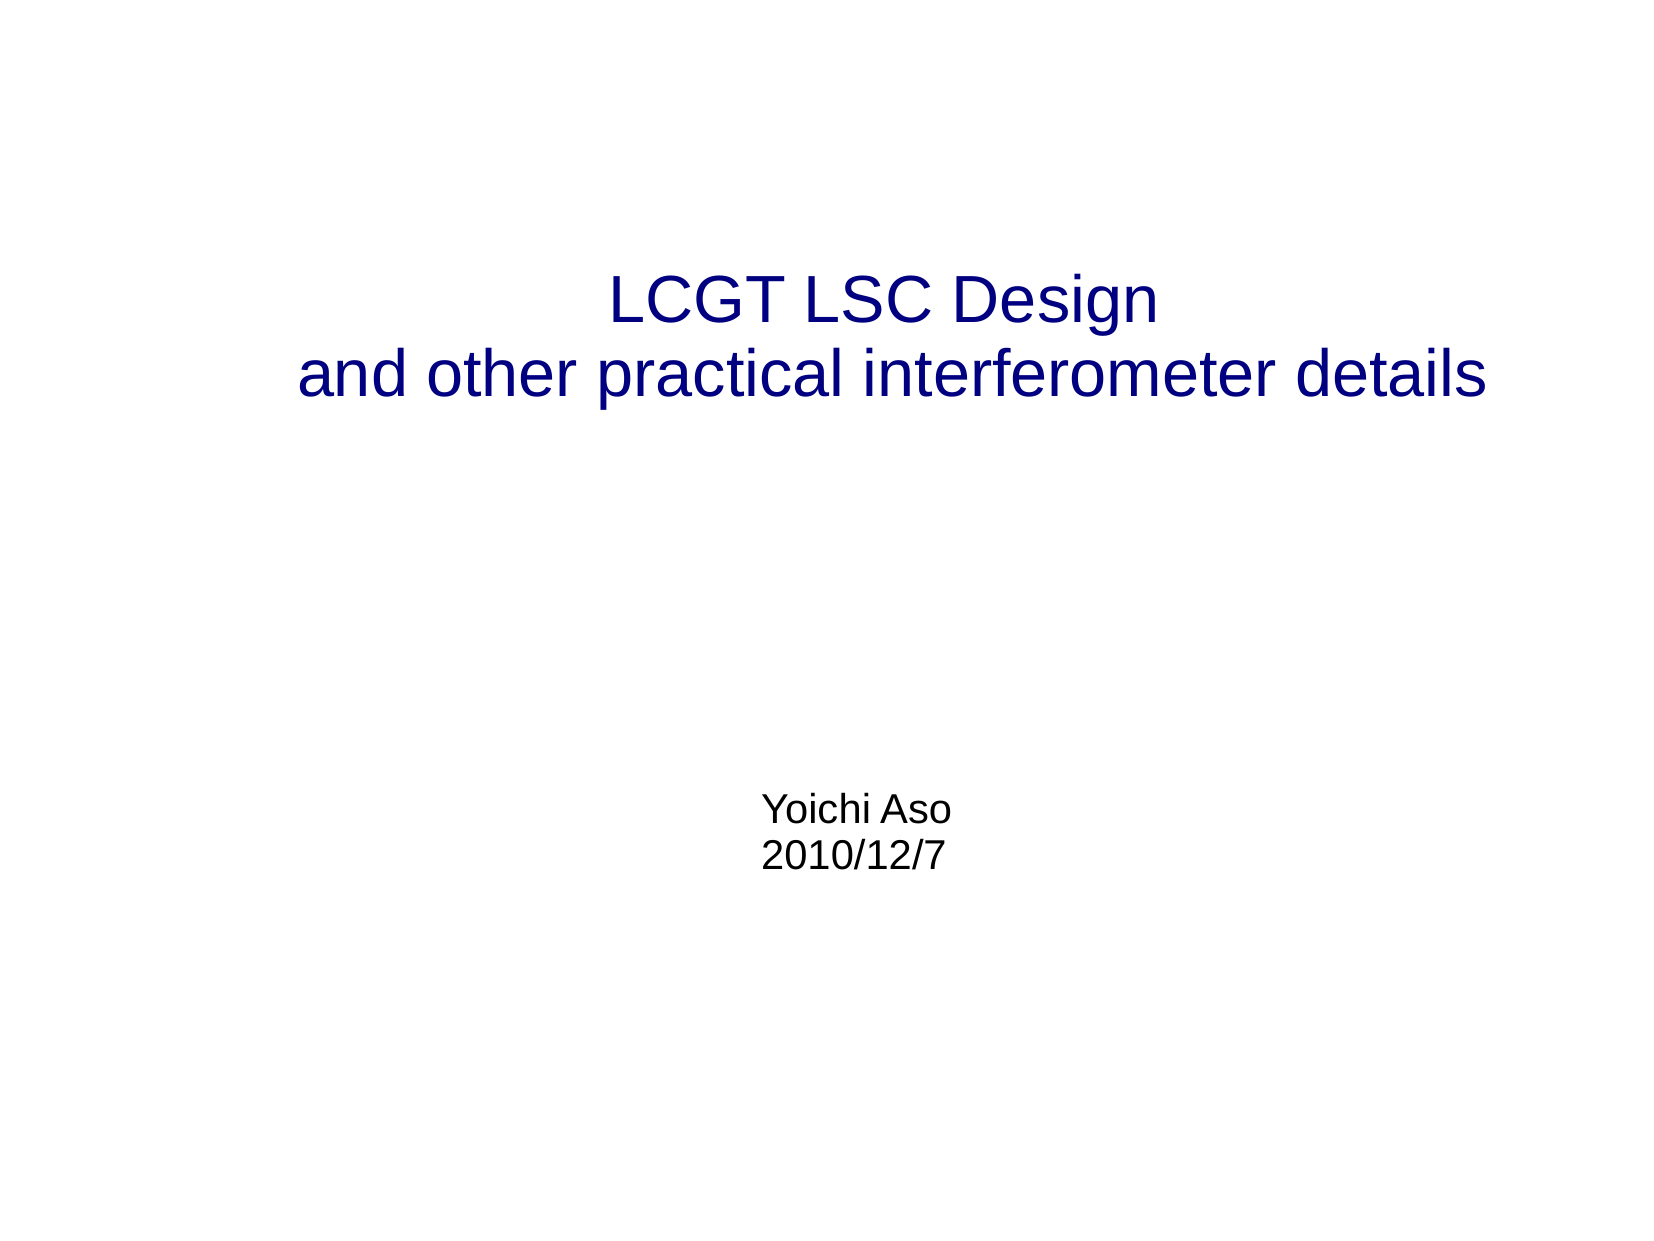

LCGT LSC Design
and other practical interferometer details
Yoichi Aso
2010/12/7